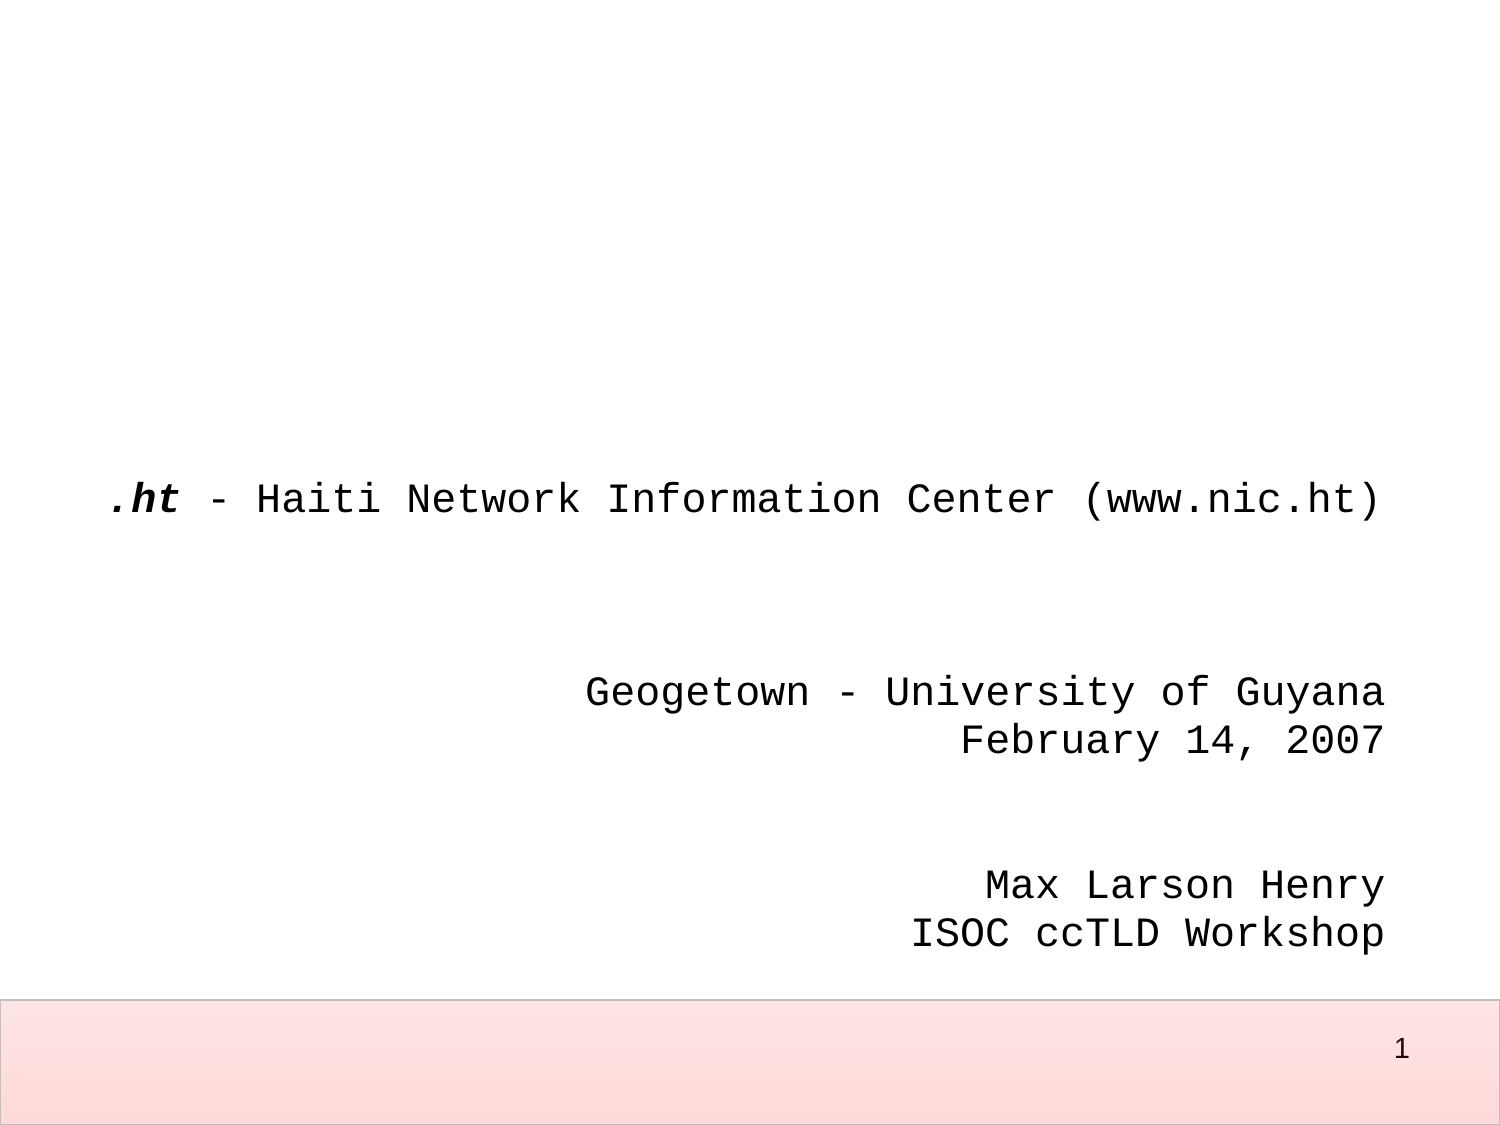

# .ht - Haiti Network Information Center (www.nic.ht)
Geogetown - University of Guyana
February 14, 2007
Max Larson Henry
ISOC ccTLD Workshop
1